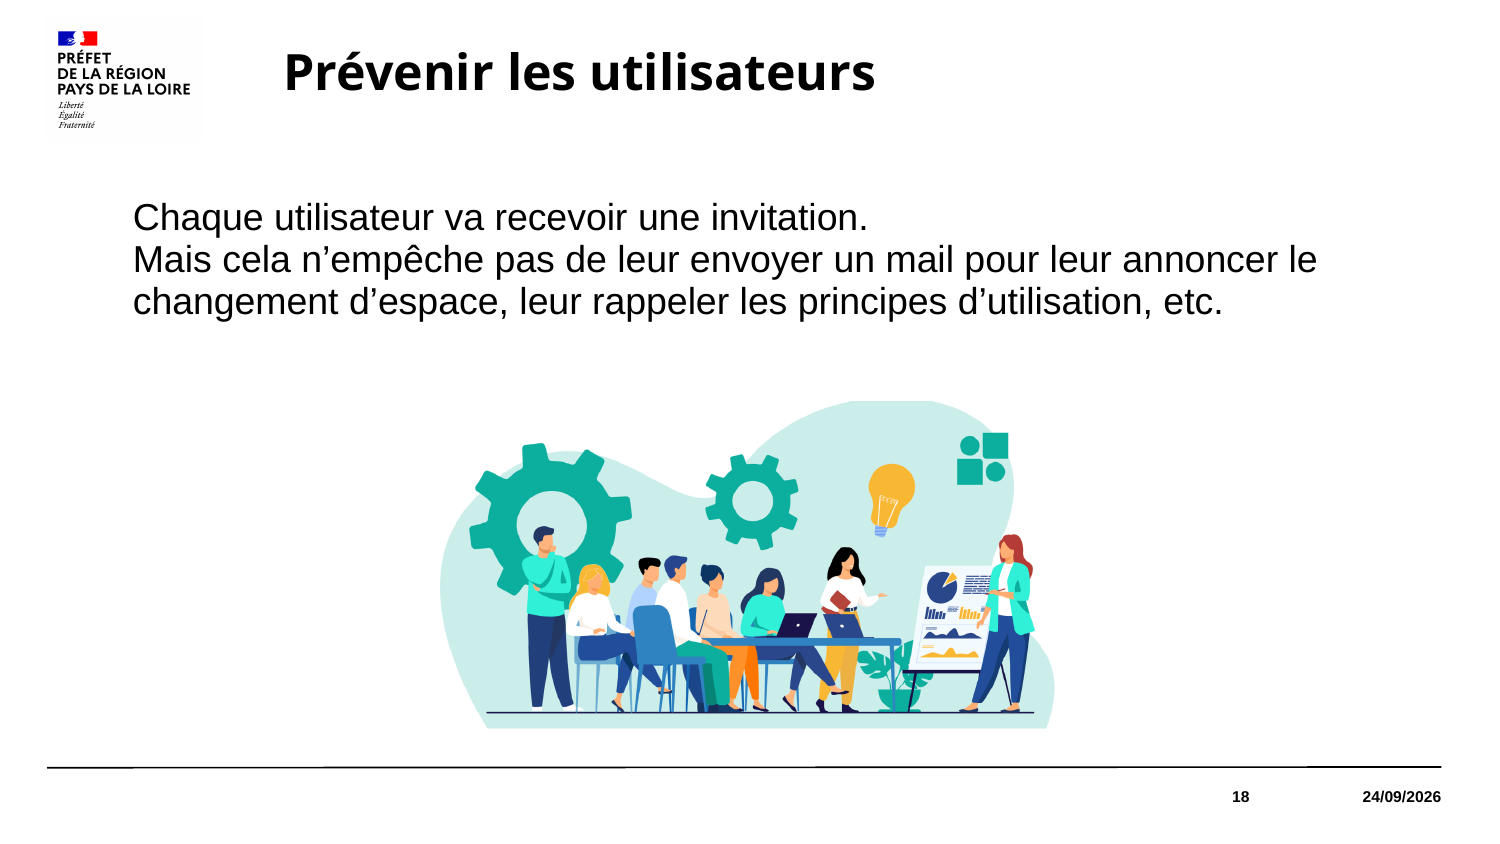

# Prévenir les utilisateurs
Chaque utilisateur va recevoir une invitation.
Mais cela n’empêche pas de leur envoyer un mail pour leur annoncer le changement d’espace, leur rappeler les principes d’utilisation, etc.